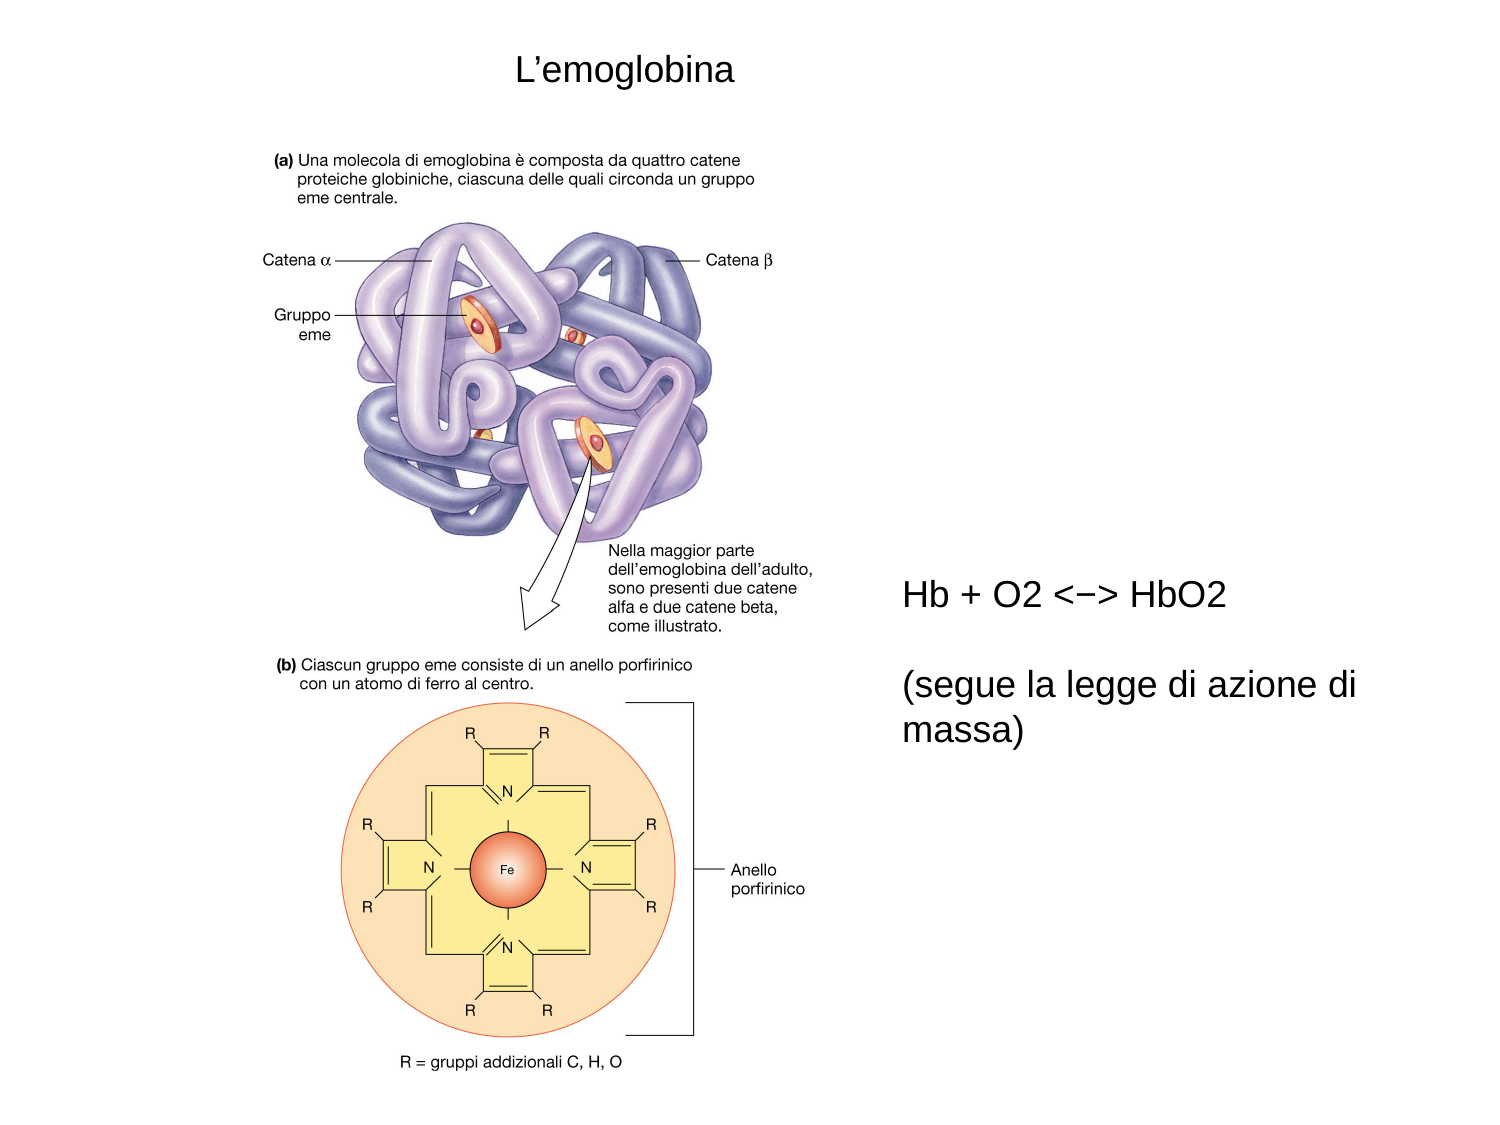

L’emoglobina
Hb + O2 <−> HbO2
(segue la legge di azione di massa)